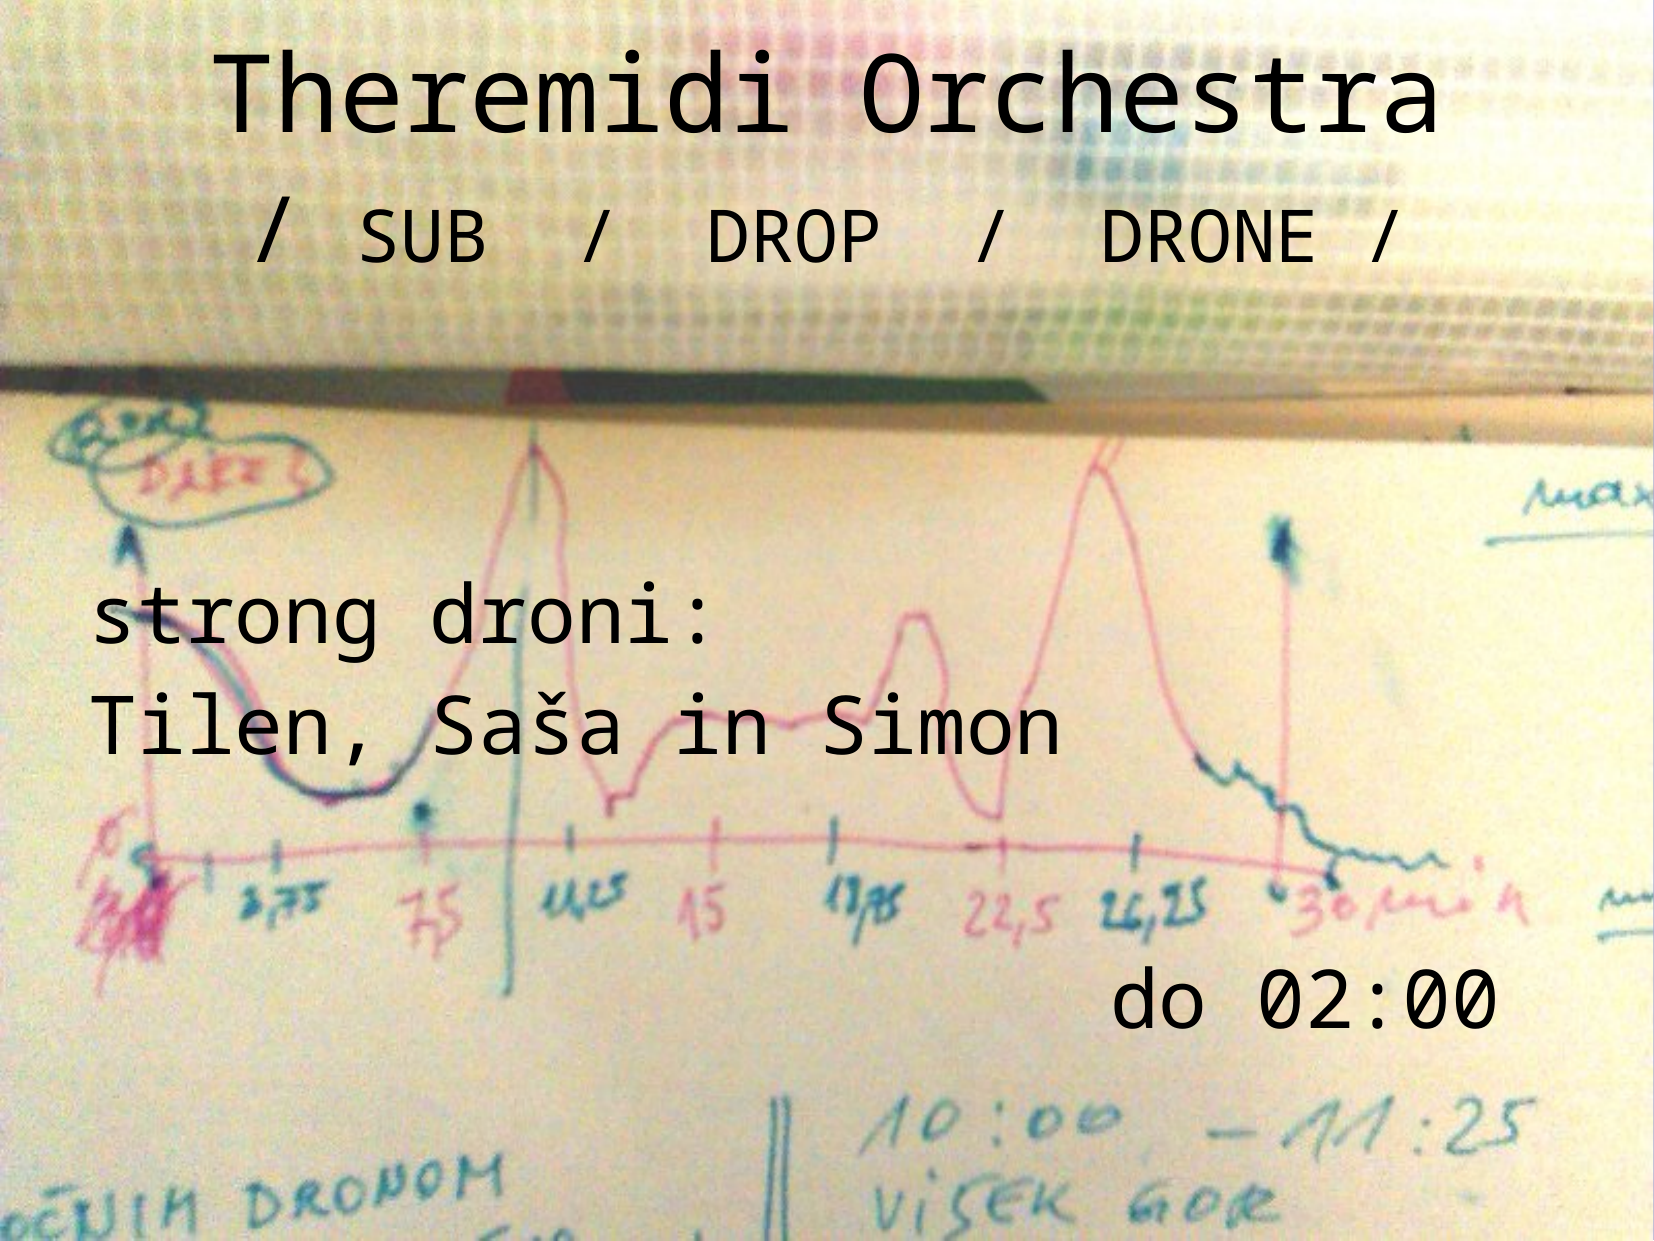

# Theremidi Orchestra / SUB / DROP / DRONE /
strong droni:
Tilen, Saša in Simon
do 02:00